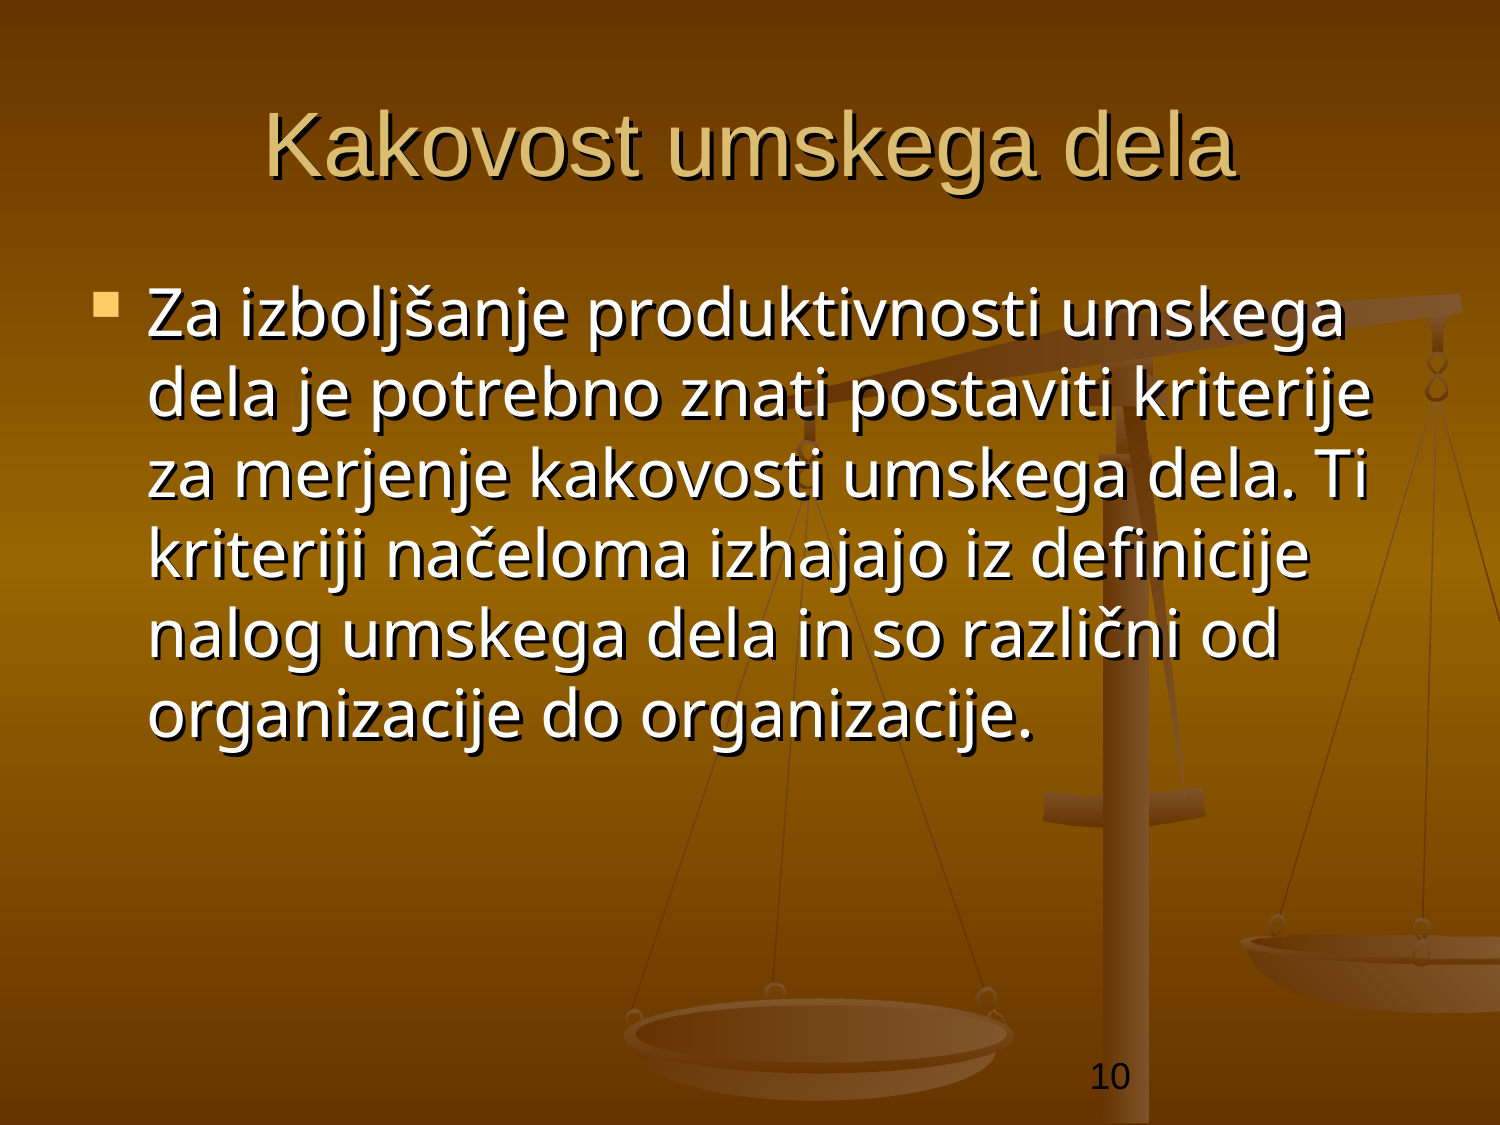

# Kakovost umskega dela
Za izboljšanje produktivnosti umskega dela je potrebno znati postaviti kriterije za merjenje kakovosti umskega dela. Ti kriteriji načeloma izhajajo iz definicije nalog umskega dela in so različni od organizacije do organizacije.
10